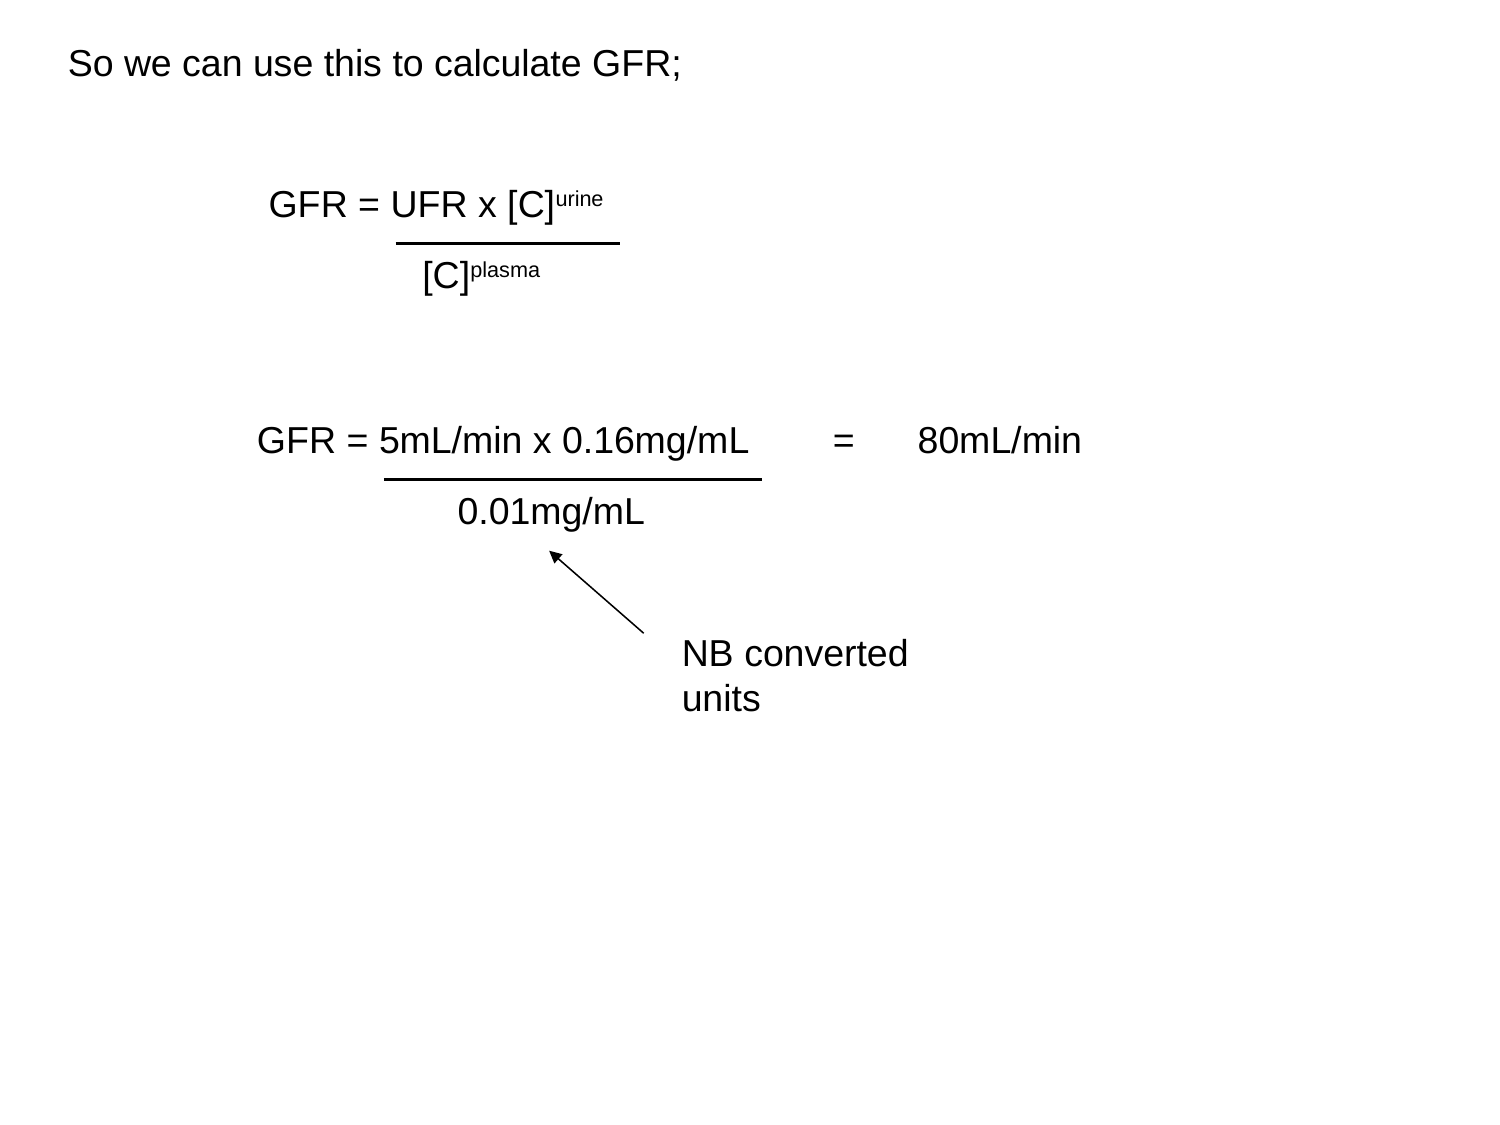

So we can use this to calculate GFR;
GFR = UFR x [C]urine
[C]plasma
GFR = 5mL/min x 0.16mg/mL = 80mL/min
0.01mg/mL
NB converted units